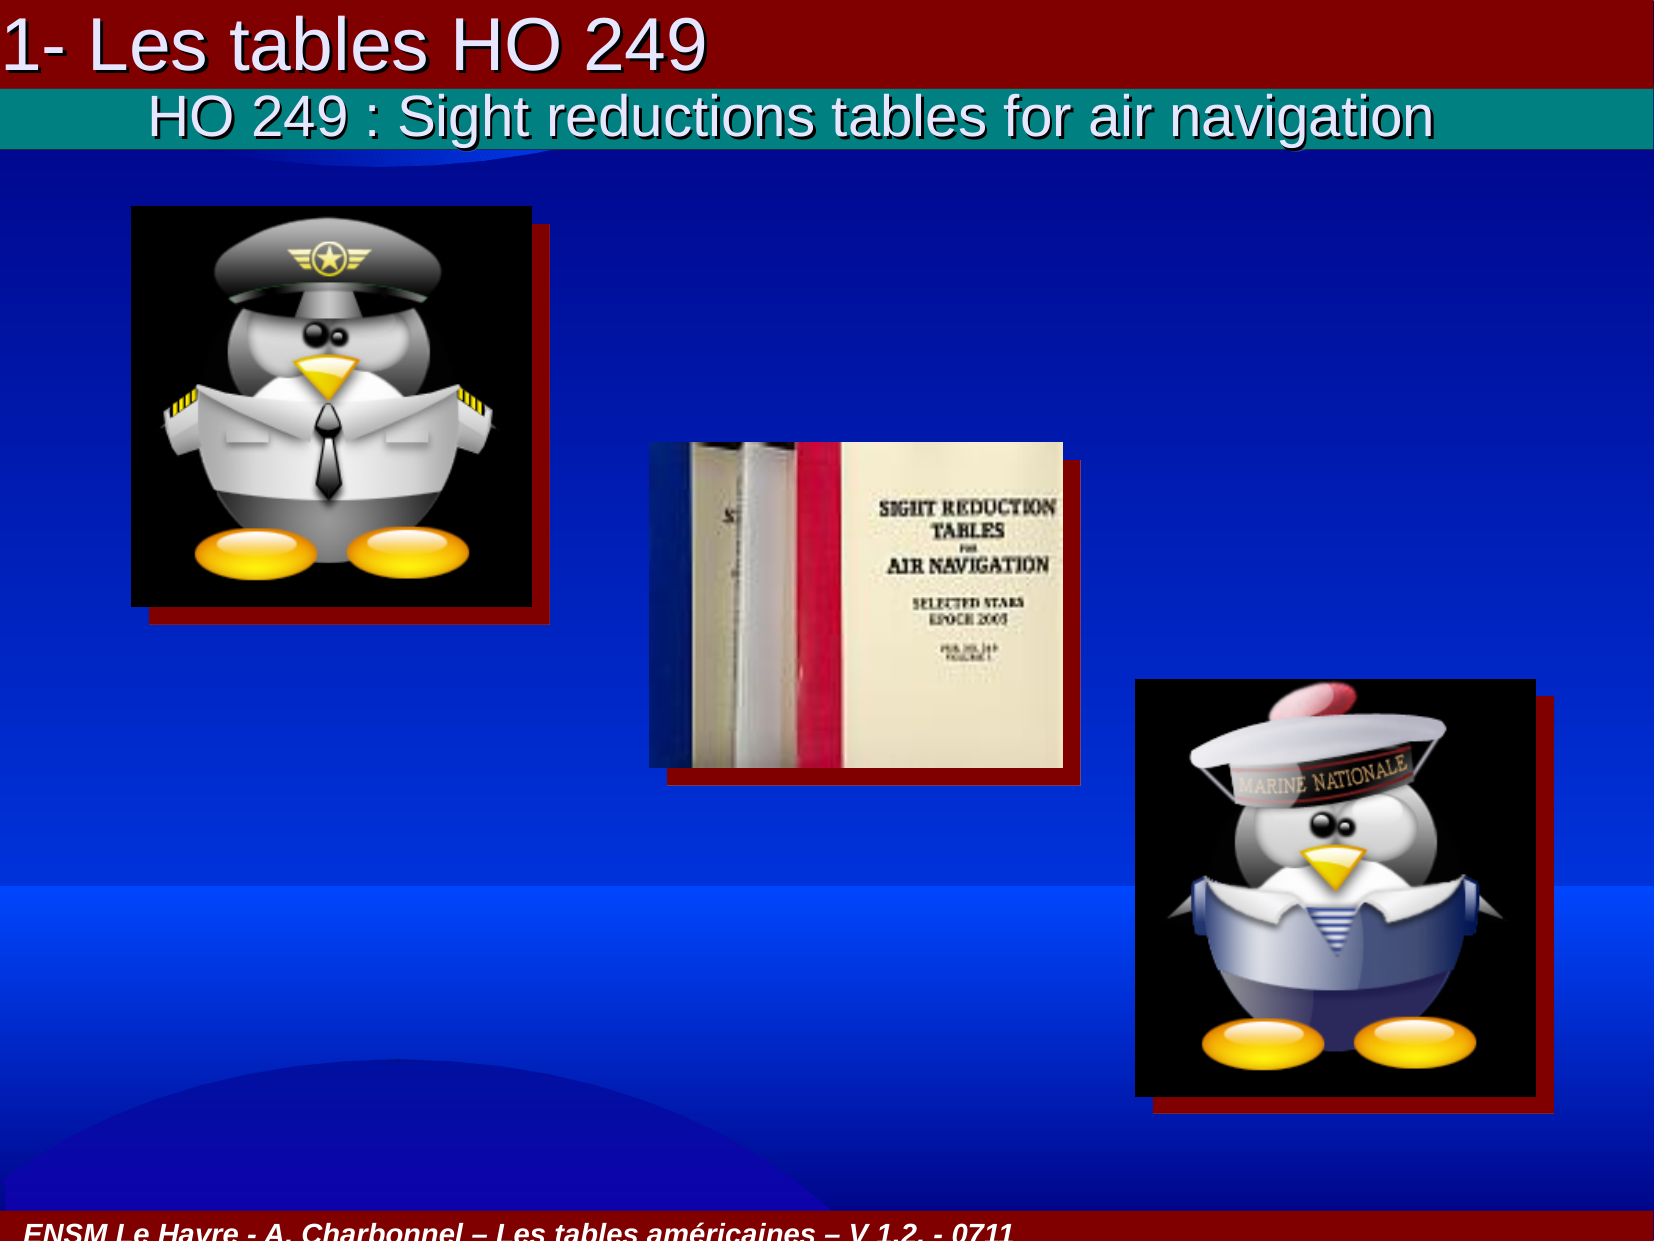

1- Les tables HO 249
# HO 249 : Sight reductions tables for air navigation
 ENSM Le Havre - A. Charbonnel – Les tables américaines – V 1.2. - 0711